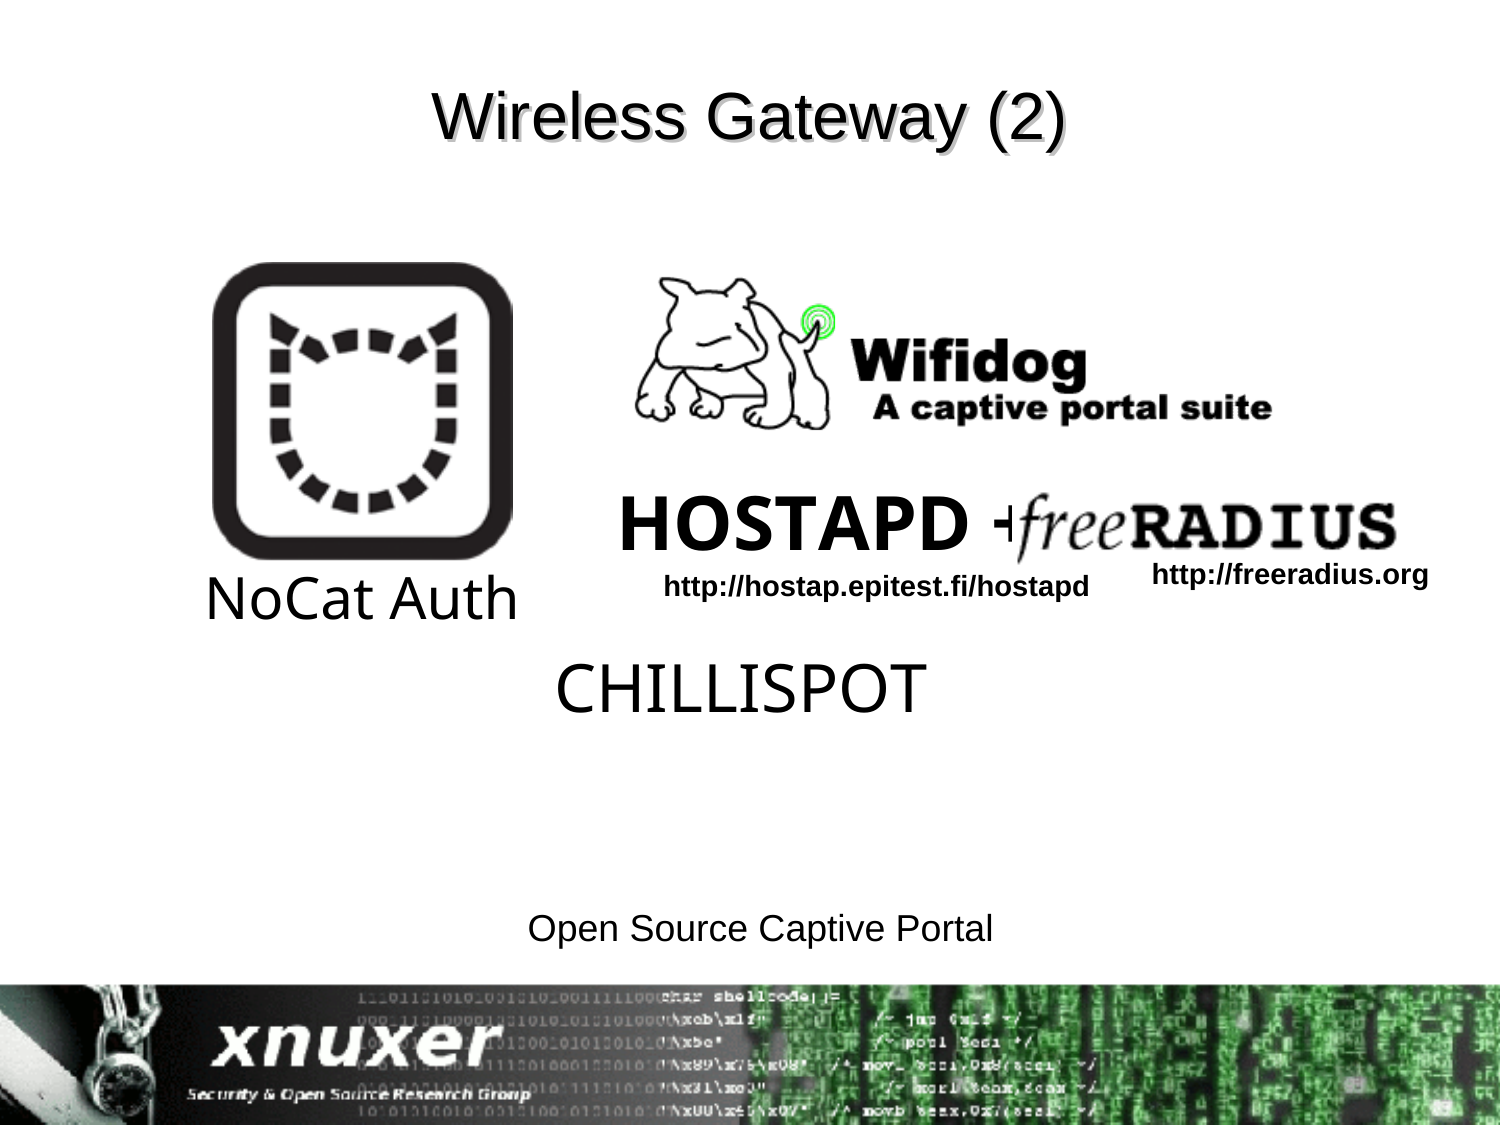

# Wireless Gateway (2)
HOSTAPD +
NoCat Auth
http://freeradius.org
http://hostap.epitest.fi/hostapd
CHILLISPOT
Open Source Captive Portal